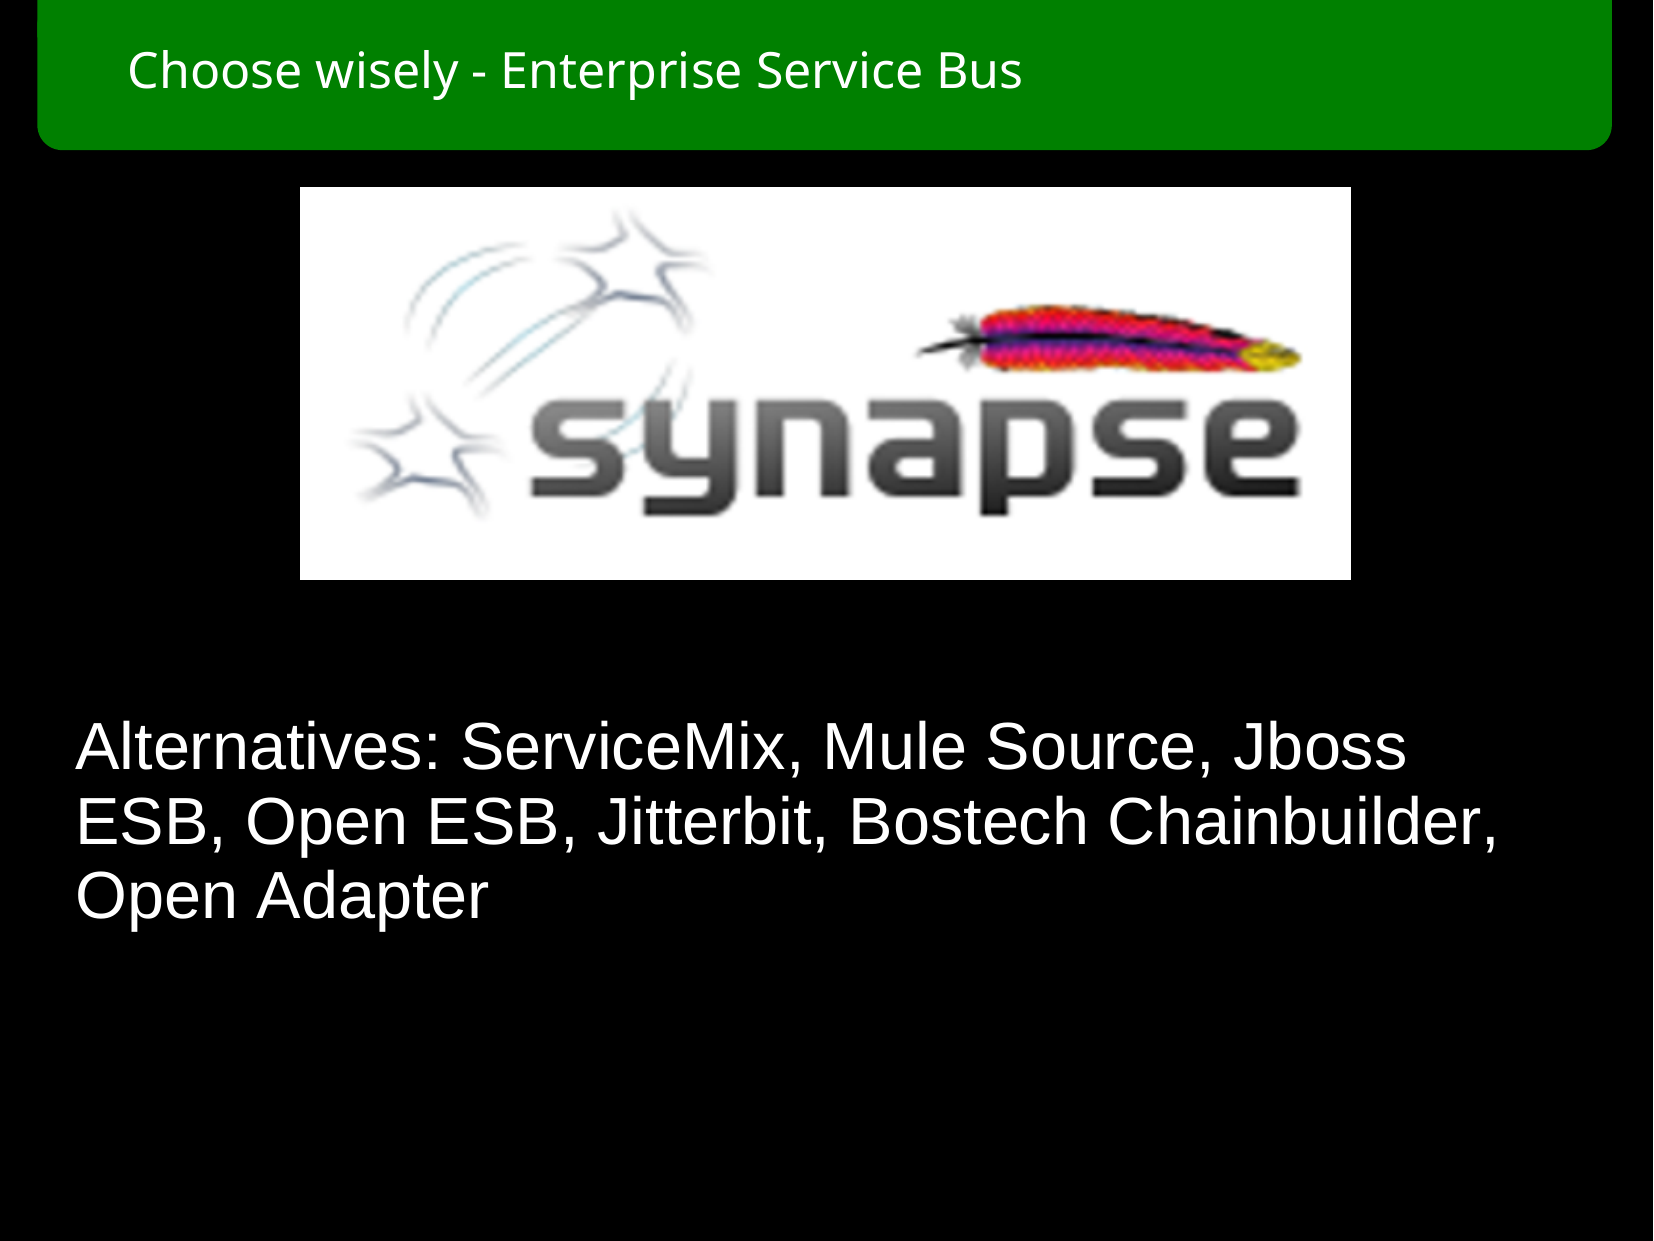

Choose wisely - Enterprise Service Bus
# Alternatives: ServiceMix, Mule Source, Jboss ESB, Open ESB, Jitterbit, Bostech Chainbuilder, Open Adapter